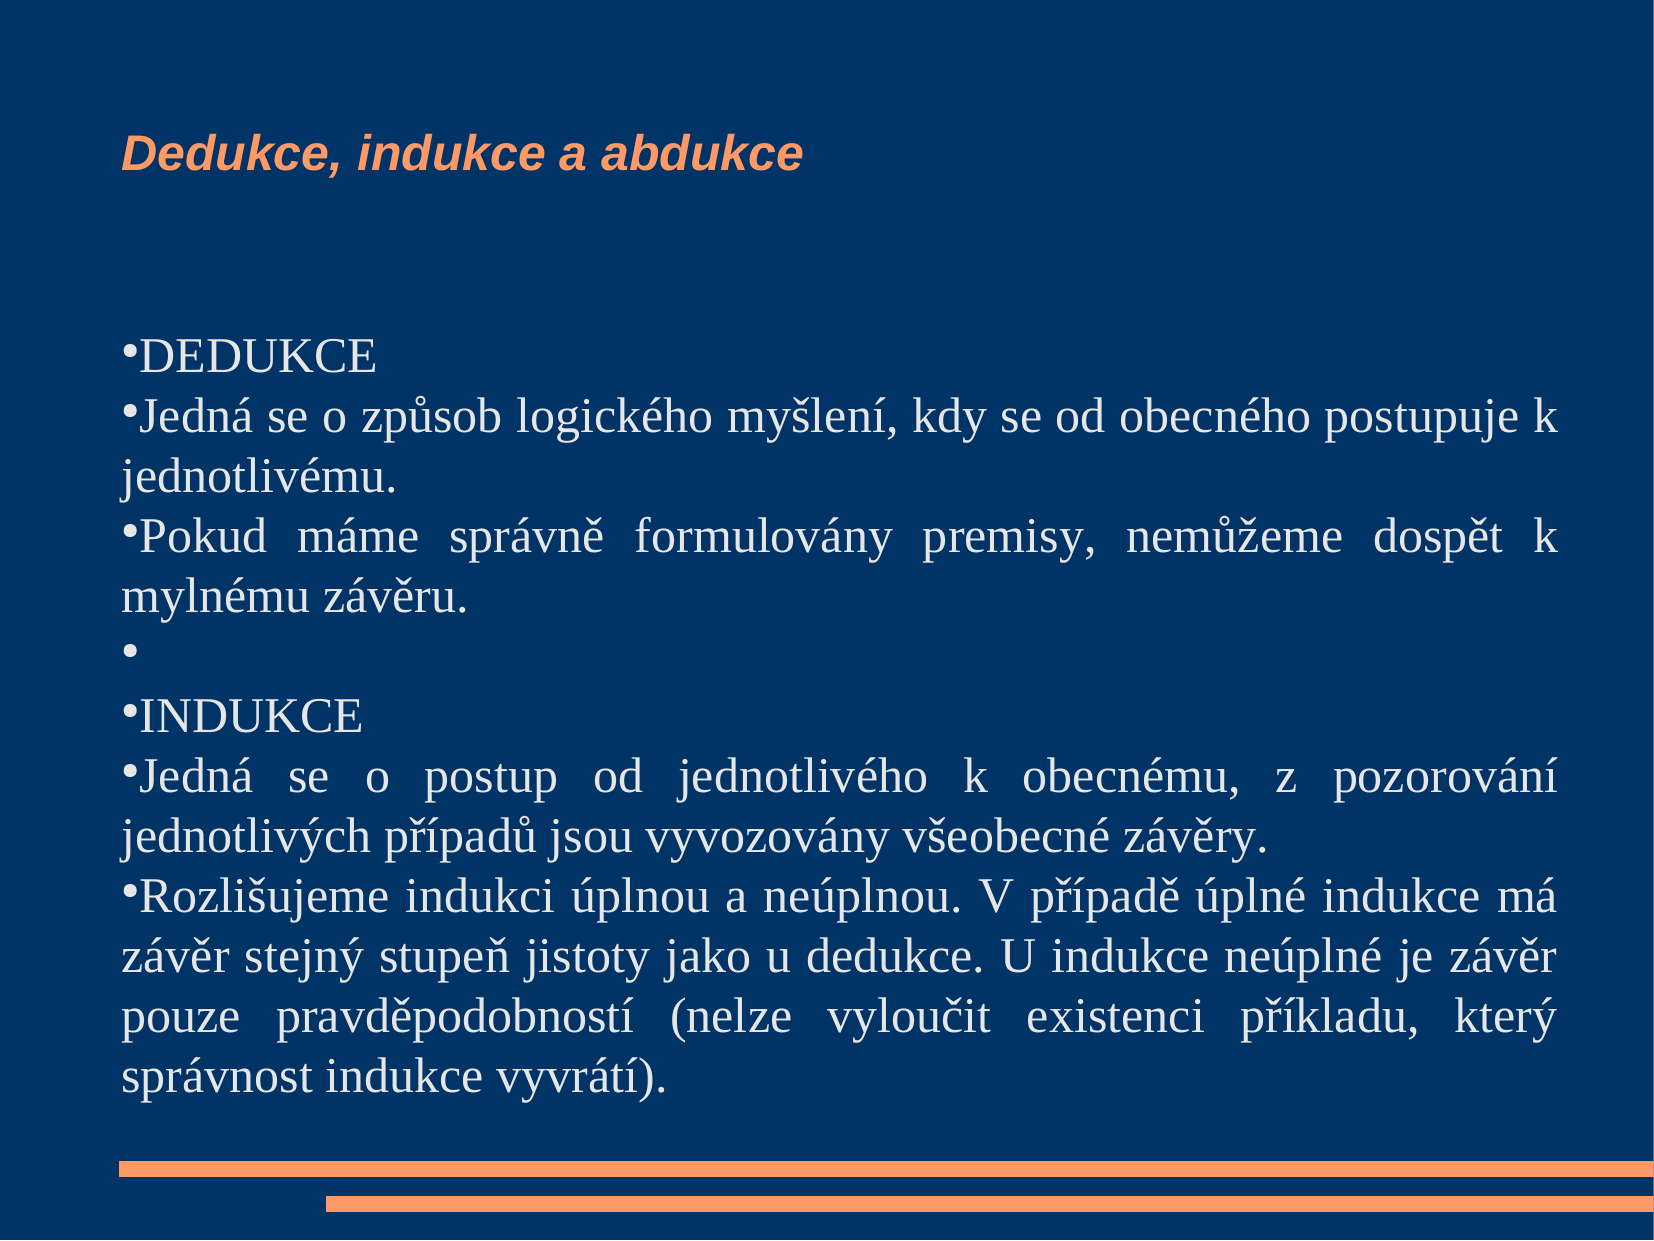

# Dedukce, indukce a abdukce
DEDUKCE
Jedná se o způsob logického myšlení, kdy se od obecného postupuje k jednotlivému.
Pokud máme správně formulovány premisy, nemůžeme dospět k mylnému závěru.
INDUKCE
Jedná se o postup od jednotlivého k obecnému, z pozorování jednotlivých případů jsou vyvozovány všeobecné závěry.
Rozlišujeme indukci úplnou a neúplnou. V případě úplné indukce má závěr stejný stupeň jistoty jako u dedukce. U indukce neúplné je závěr pouze pravděpodobností (nelze vyloučit existenci příkladu, který správnost indukce vyvrátí).